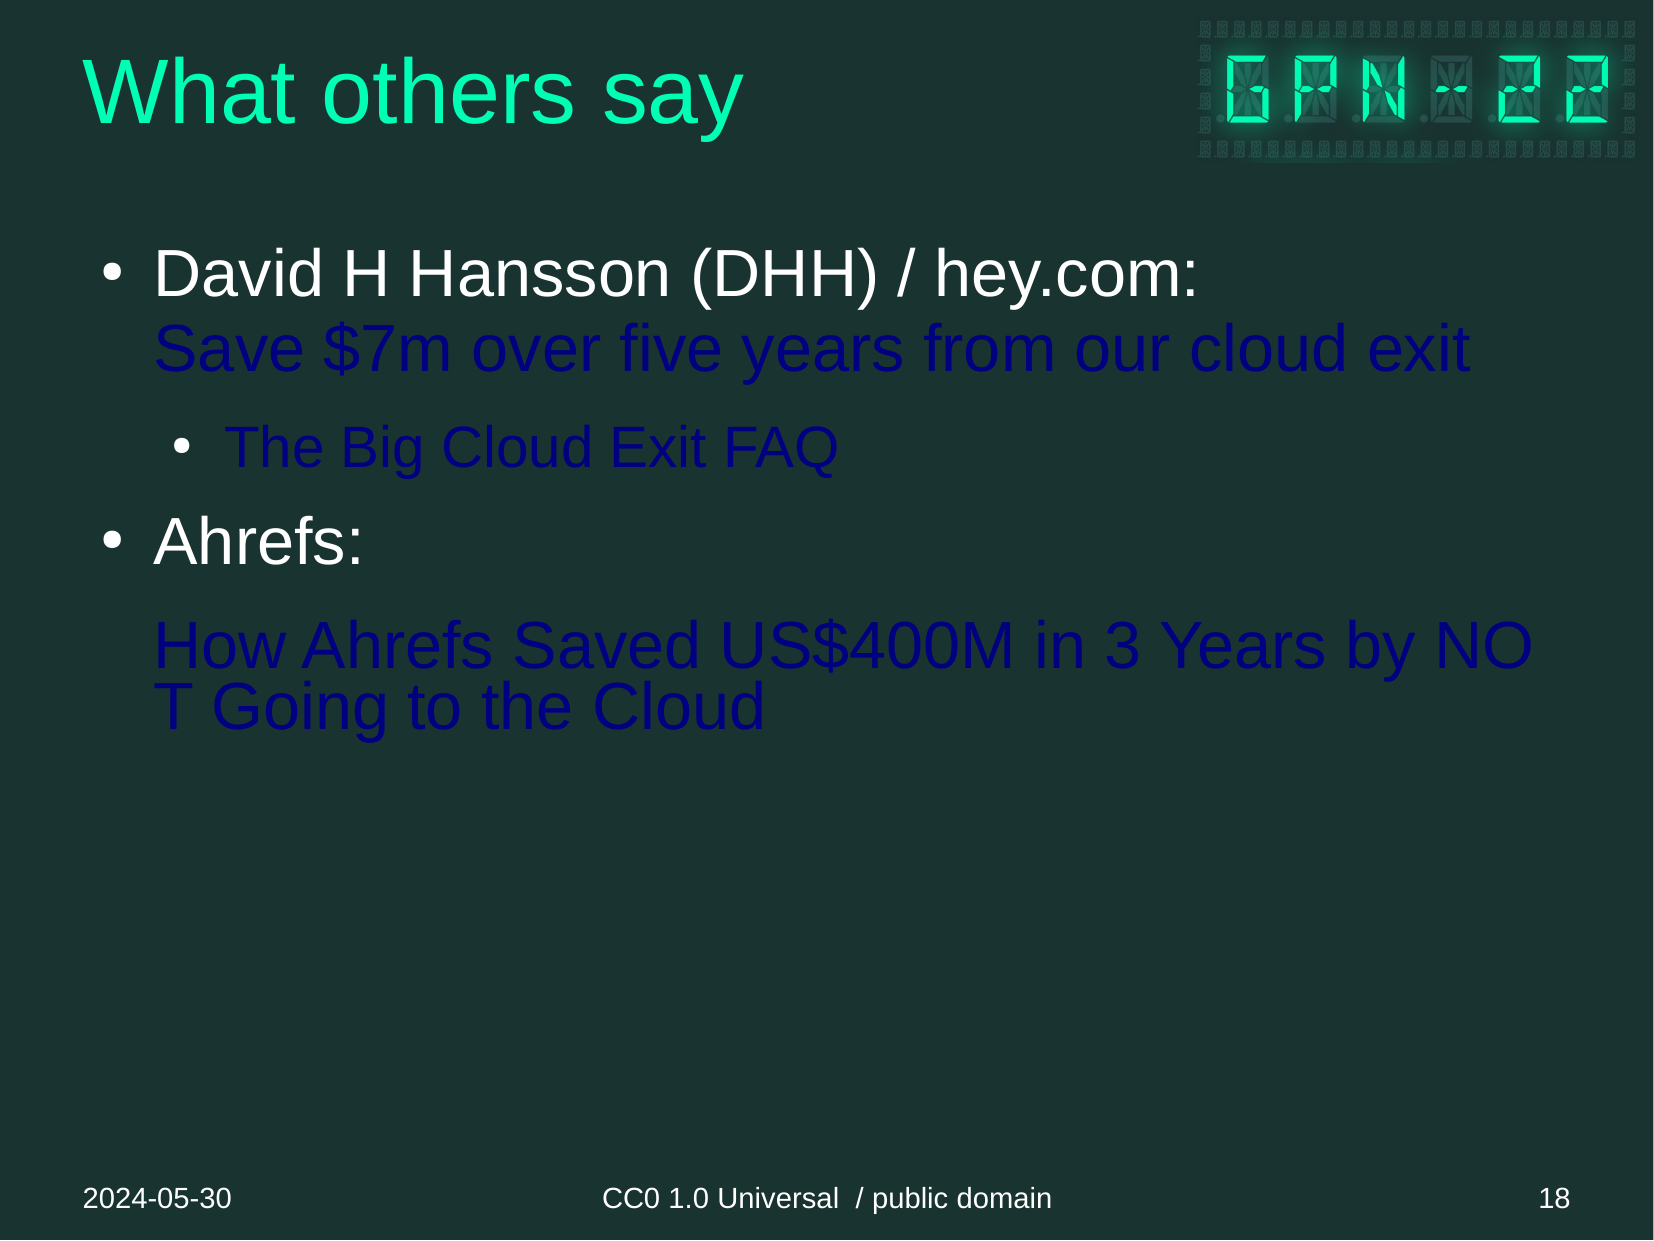

# What others say
David H Hansson (DHH) / hey.com: Save $7m over five years from our cloud exit
The Big Cloud Exit FAQ
Ahrefs:
How Ahrefs Saved US$400M in 3 Years by NOT Going to the Cloud
2024-05-30
CC0 1.0 Universal / public domain
18